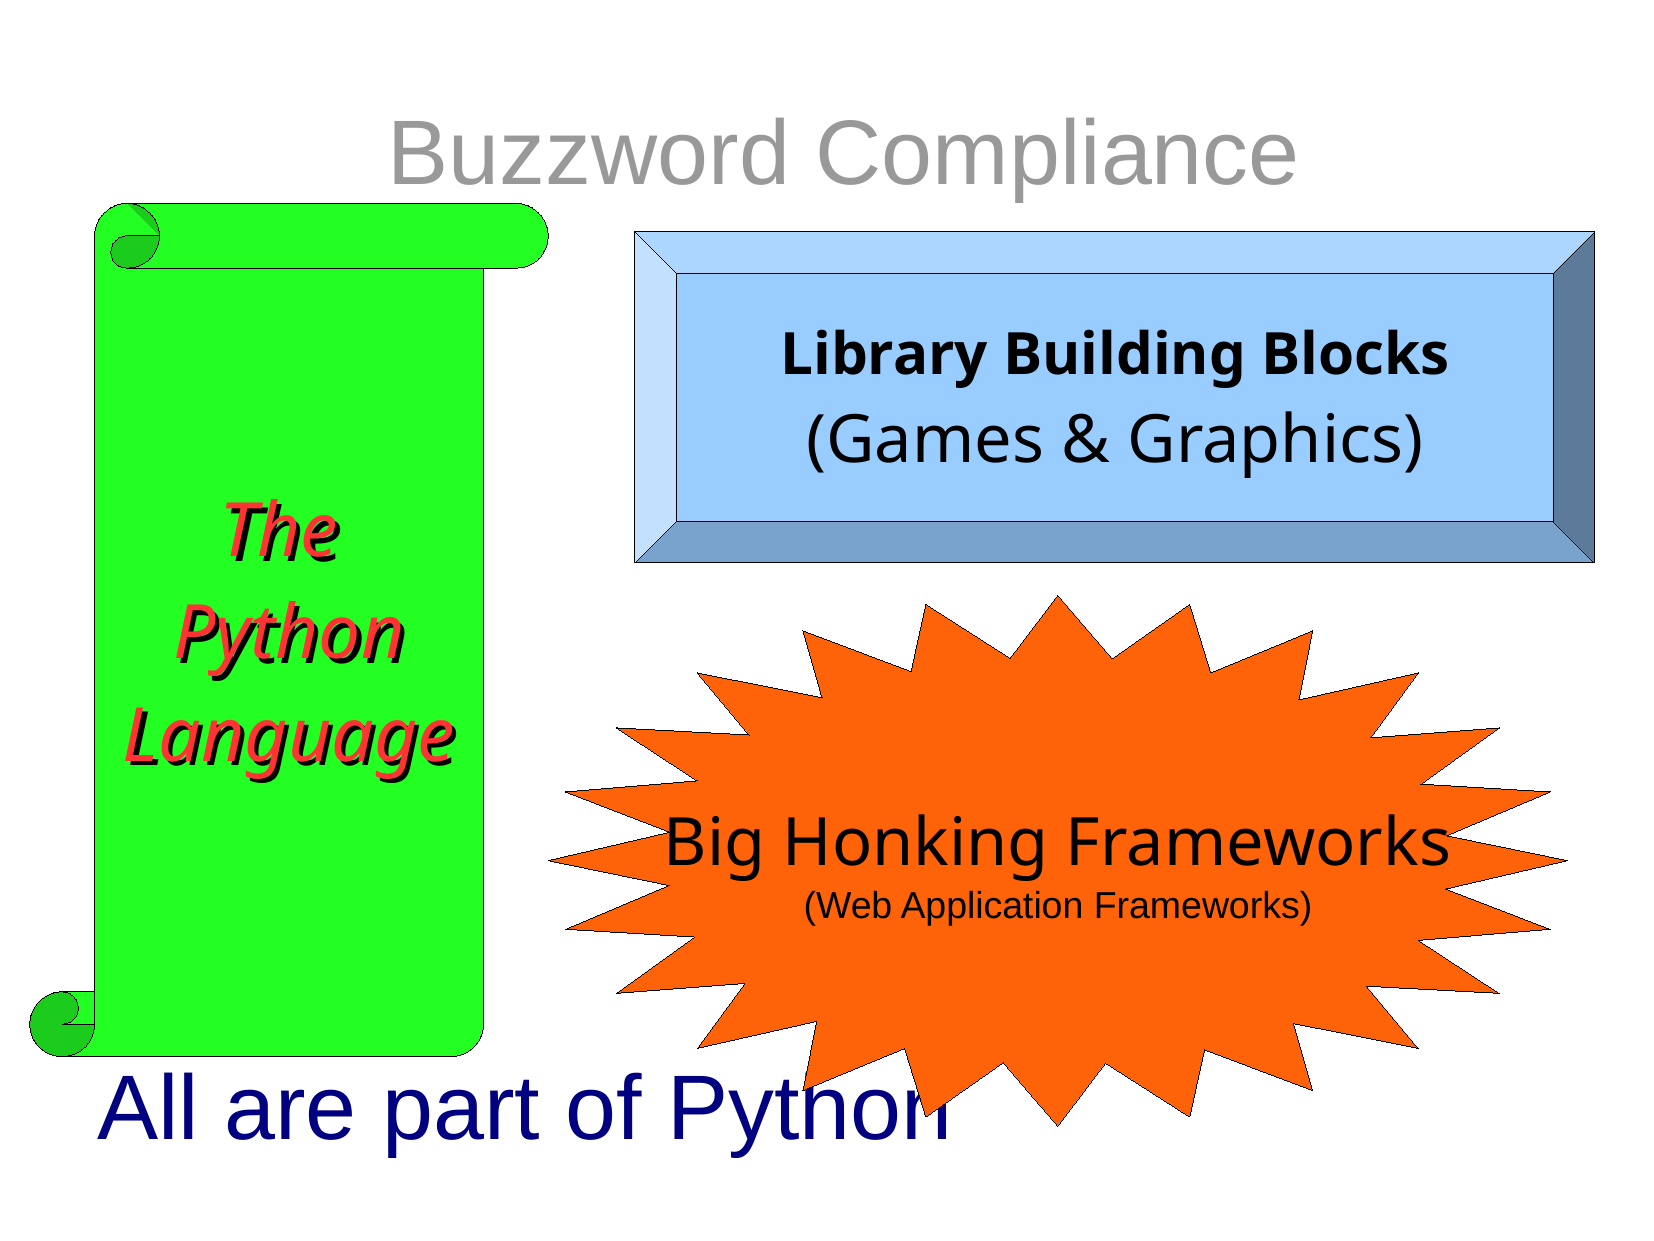

# Buzzword Compliance
The
Python
Language
Library Building Blocks
(Games & Graphics)
Big Honking Frameworks
(Web Application Frameworks)
All are part of Python